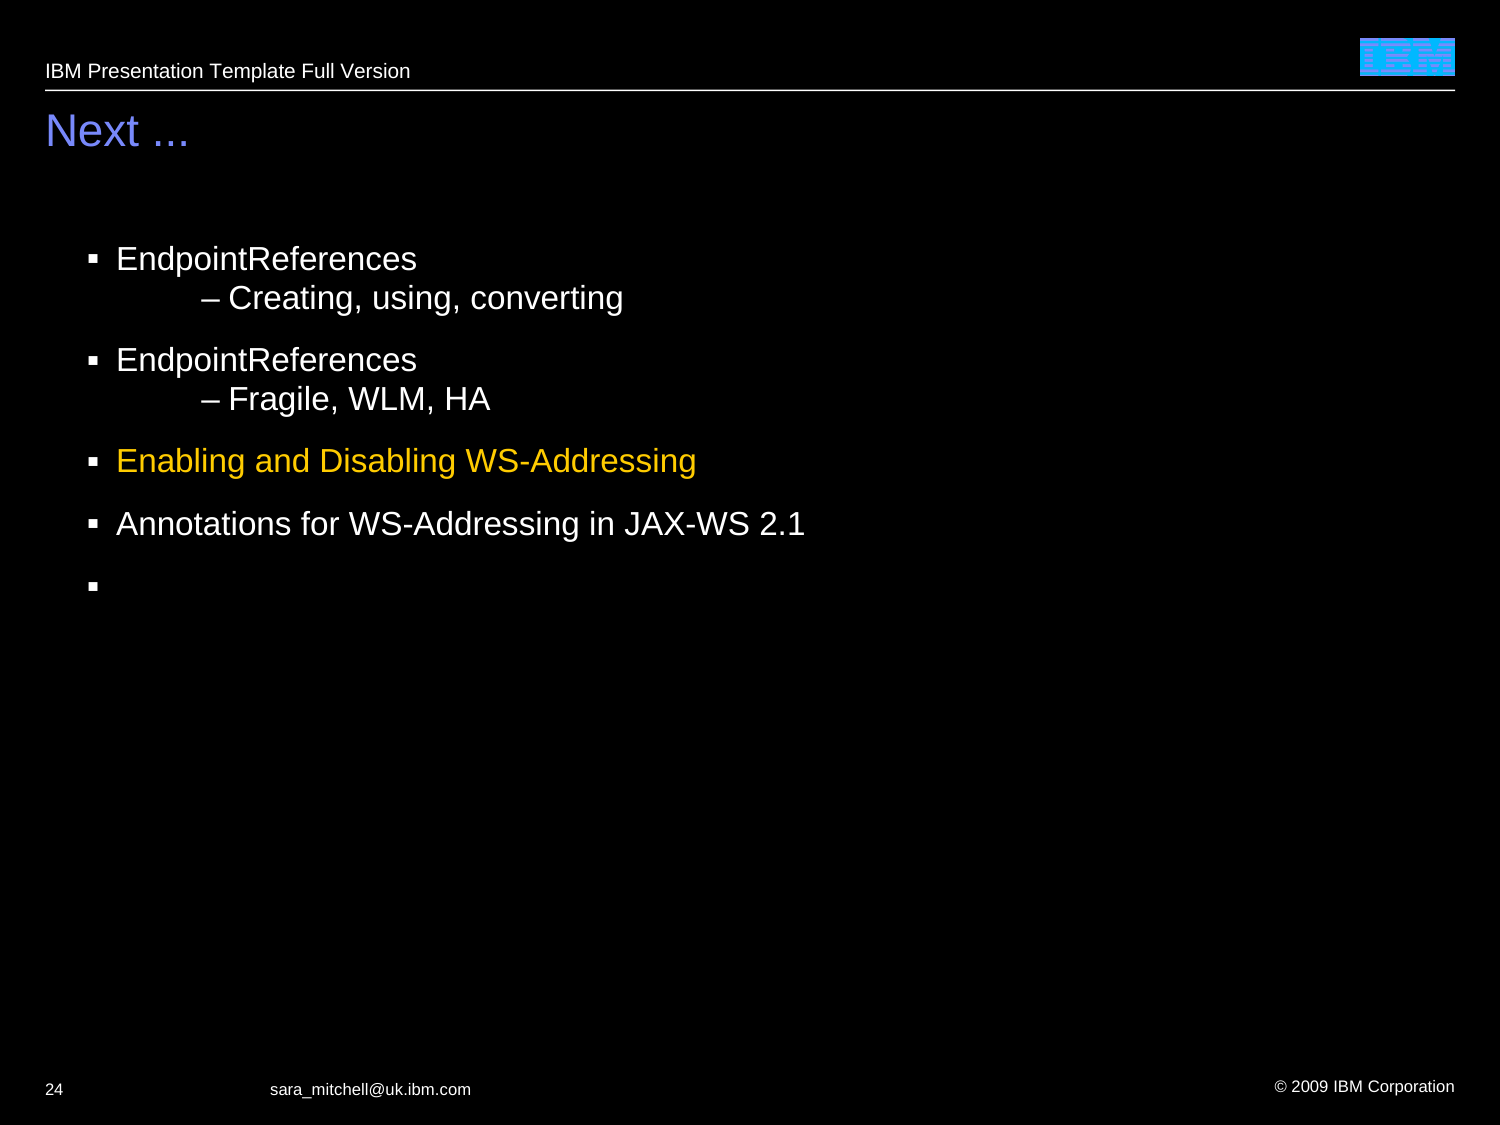

IBM Presentation Template Full Version
# Next ...
EndpointReferences
Creating, using, converting
EndpointReferences
Fragile, WLM, HA
Enabling and Disabling WS-Addressing
Annotations for WS-Addressing in JAX-WS 2.1
24